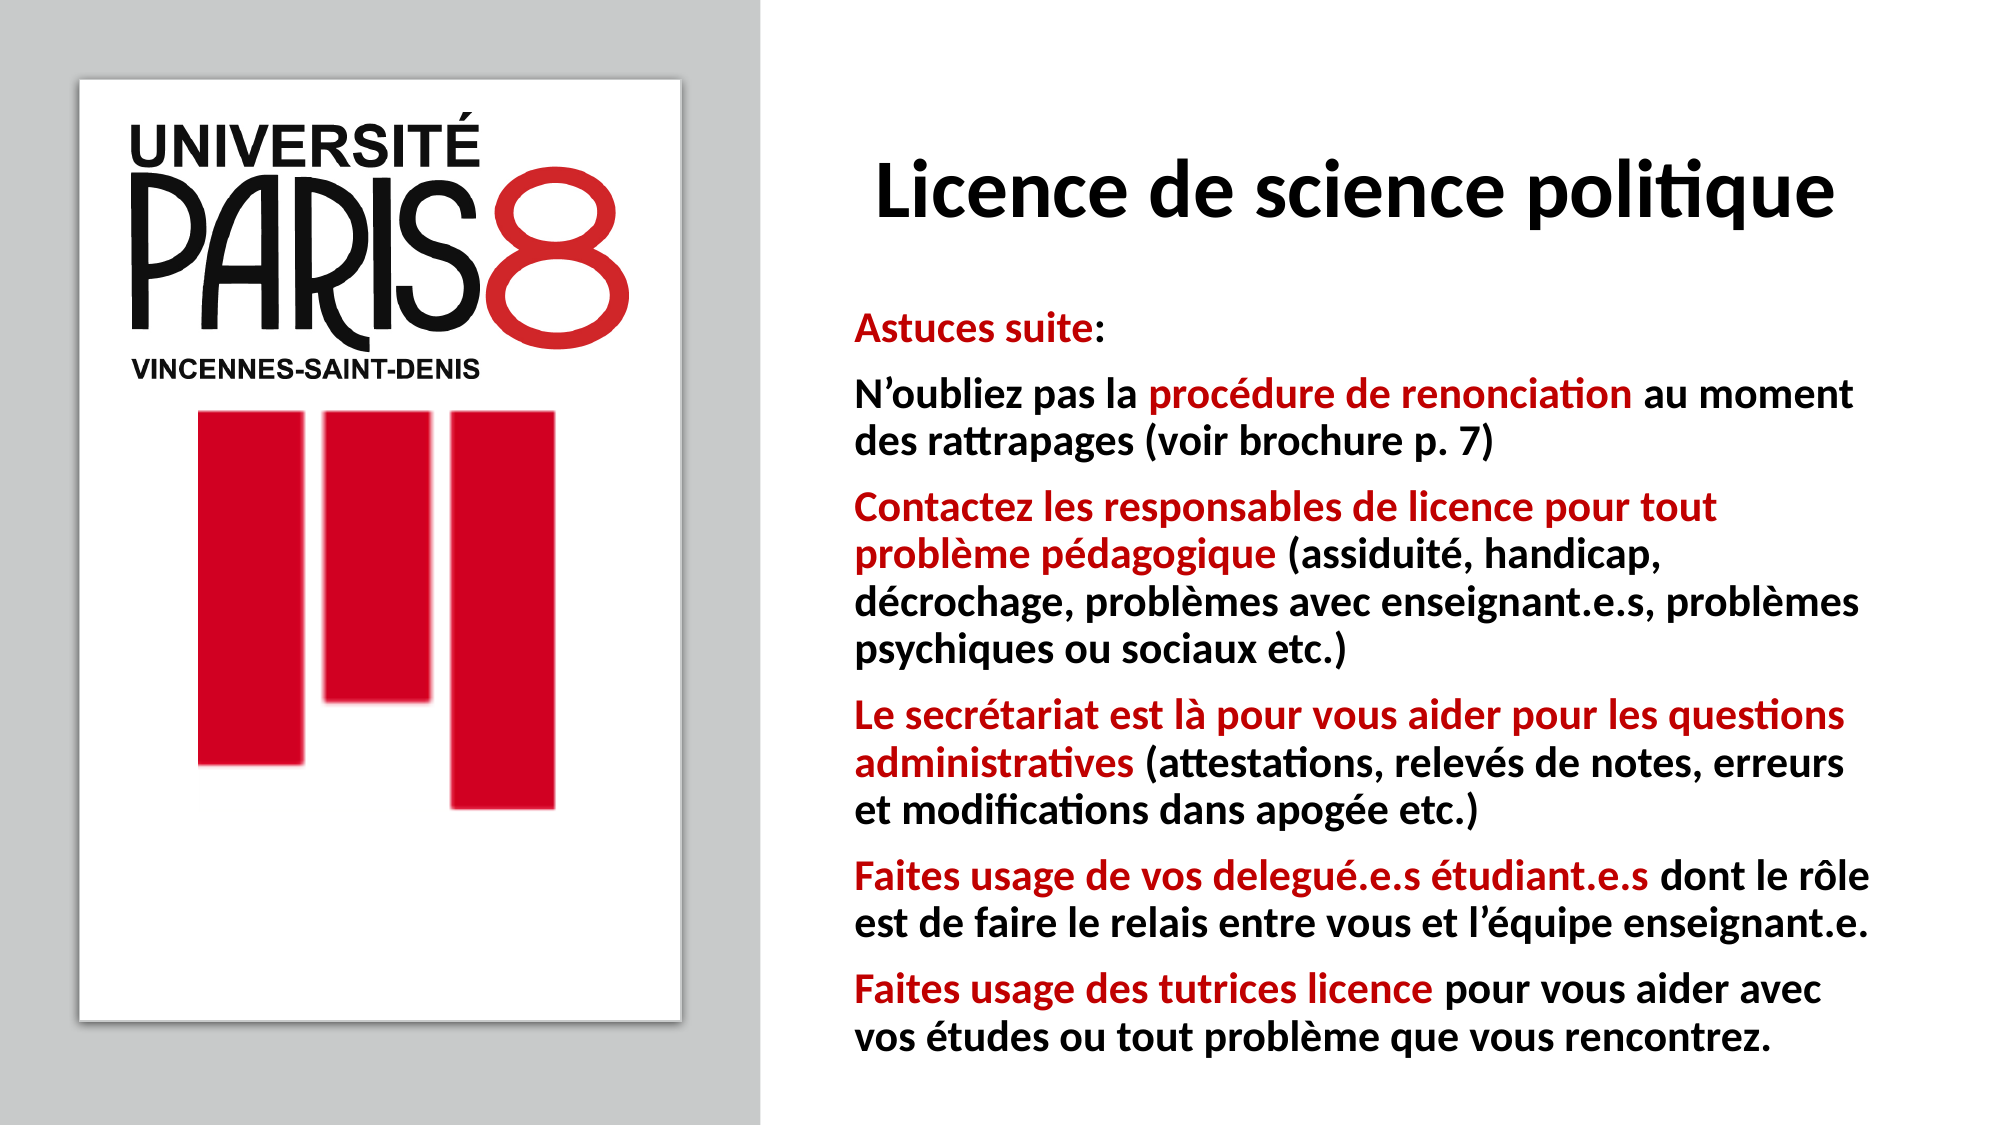

# Licence de science politique
Astuces suite:
N’oubliez pas la procédure de renonciation au moment des rattrapages (voir brochure p. 7)
Contactez les responsables de licence pour tout problème pédagogique (assiduité, handicap, décrochage, problèmes avec enseignant.e.s, problèmes psychiques ou sociaux etc.)
Le secrétariat est là pour vous aider pour les questions administratives (attestations, relevés de notes, erreurs et modifications dans apogée etc.)
Faites usage de vos delegué.e.s étudiant.e.s dont le rôle est de faire le relais entre vous et l’équipe enseignant.e.
Faites usage des tutrices licence pour vous aider avec vos études ou tout problème que vous rencontrez.